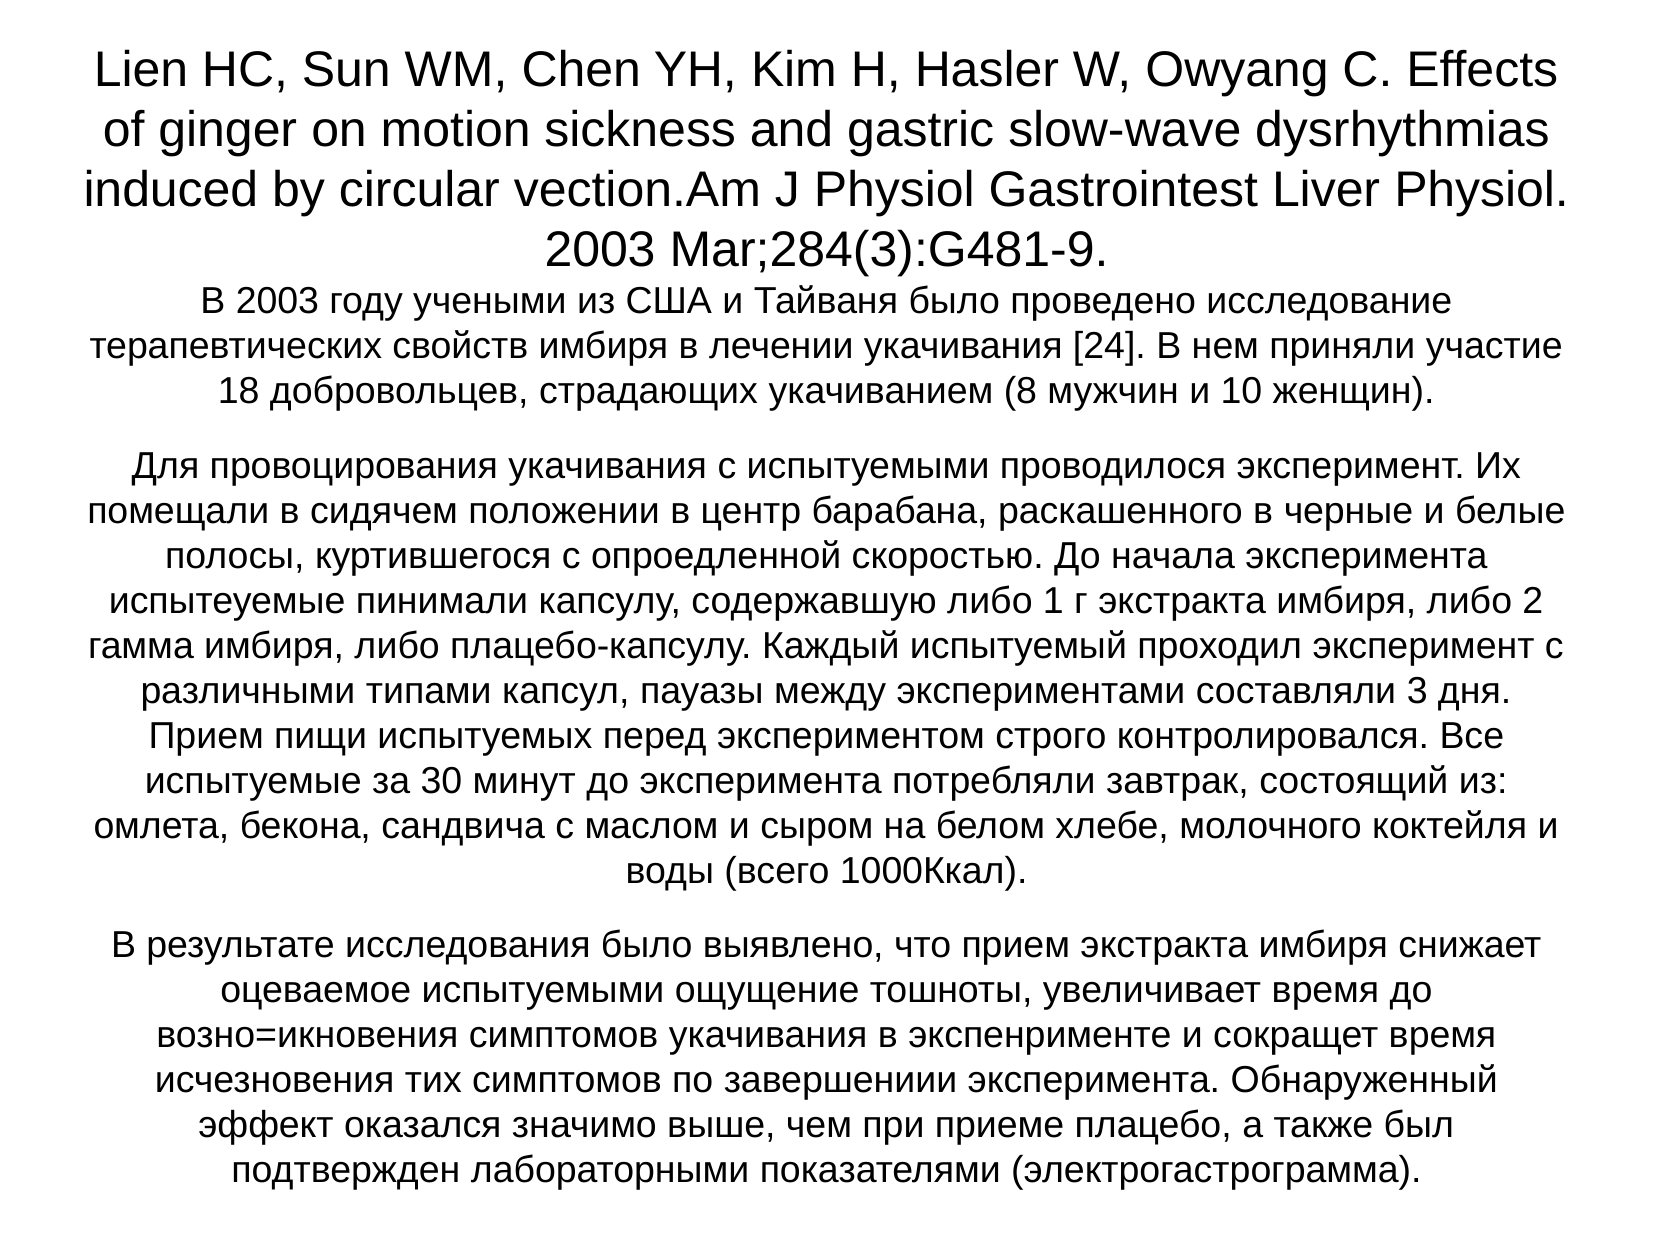

# Lien HC, Sun WM, Chen YH, Kim H, Hasler W, Owyang C. Effects of ginger on motion sickness and gastric slow-wave dysrhythmias induced by circular vection.Am J Physiol Gastrointest Liver Physiol. 2003 Mar;284(3):G481-9.
В 2003 году учеными из США и Тайваня было проведено исследование терапевтических свойств имбиря в лечении укачивания [24]. В нем приняли участие 18 добровольцев, страдающих укачиванием (8 мужчин и 10 женщин).
Для провоцирования укачивания с испытуемыми проводилося эксперимент. Их помещали в сидячем положении в центр барабана, раскашенного в черные и белые полосы, куртившегося с опроедленной скоростью. До начала эксперимента испытеуемые пинимали капсулу, содержавшую либо 1 г экстракта имбиря, либо 2 гамма имбиря, либо плацебо-капсулу. Каждый испытуемый проходил эксперимент с различными типами капсул, пауазы между экспериментами составляли 3 дня. Прием пищи испытуемых перед экспериментом строго контролировался. Все испытуемые за 30 минут до эксперимента потребляли завтрак, состоящий из: омлета, бекона, сандвича с маслом и сыром на белом хлебе, молочного коктейля и воды (всего 1000Ккал).
В результате исследования было выявлено, что прием экстракта имбиря снижает оцеваемое испытуемыми ощущение тошноты, увеличивает время до возно=икновения симптомов укачивания в экспенрименте и сокращет время исчезновения тих симптомов по завершениии эксперимента. Обнаруженный эффект оказался значимо выше, чем при приеме плацебо, а также был подтвержден лабораторными показателями (электрогастрограмма).